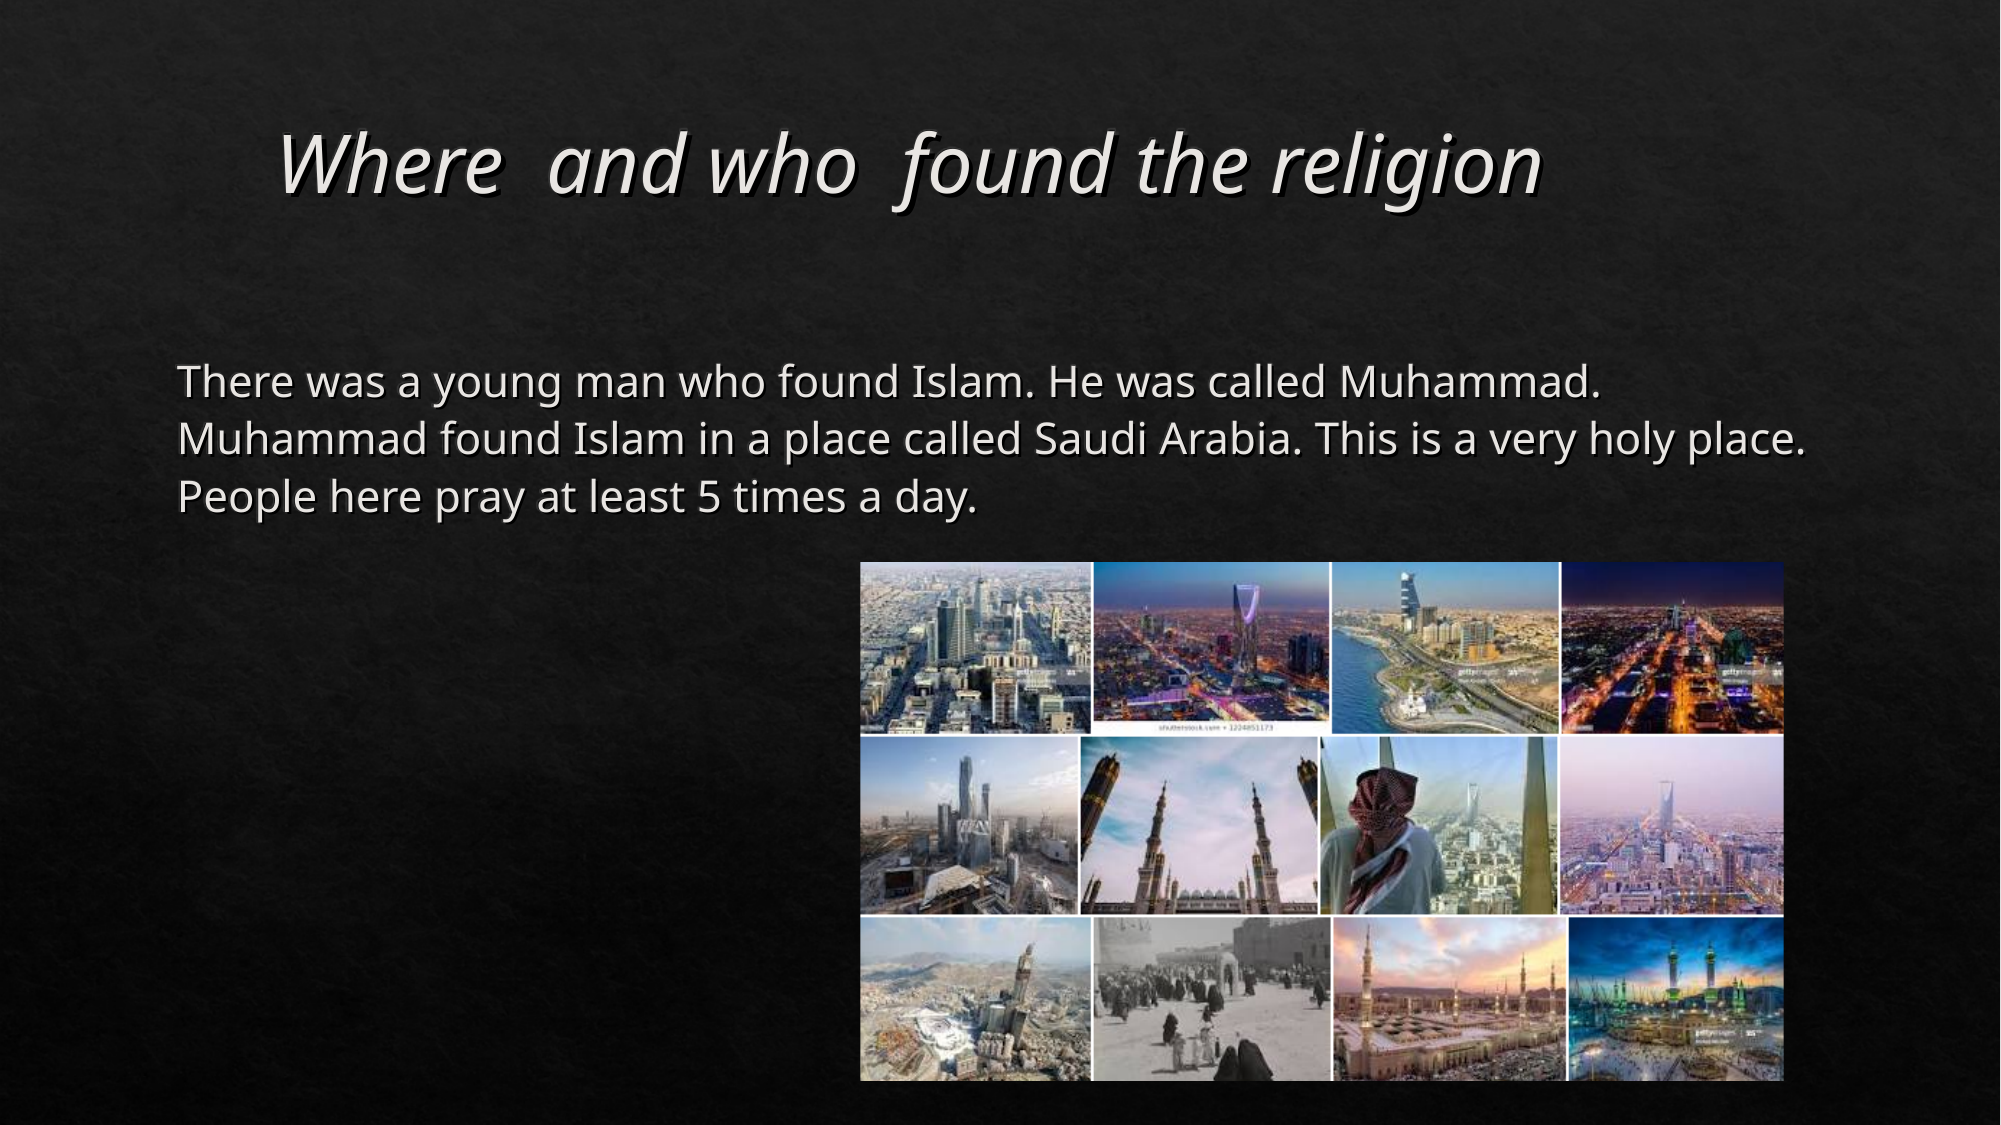

# Where and who found the religion
There was a young man who found Islam. He was called Muhammad. Muhammad found Islam in a place called Saudi Arabia. This is a very holy place. People here pray at least 5 times a day.